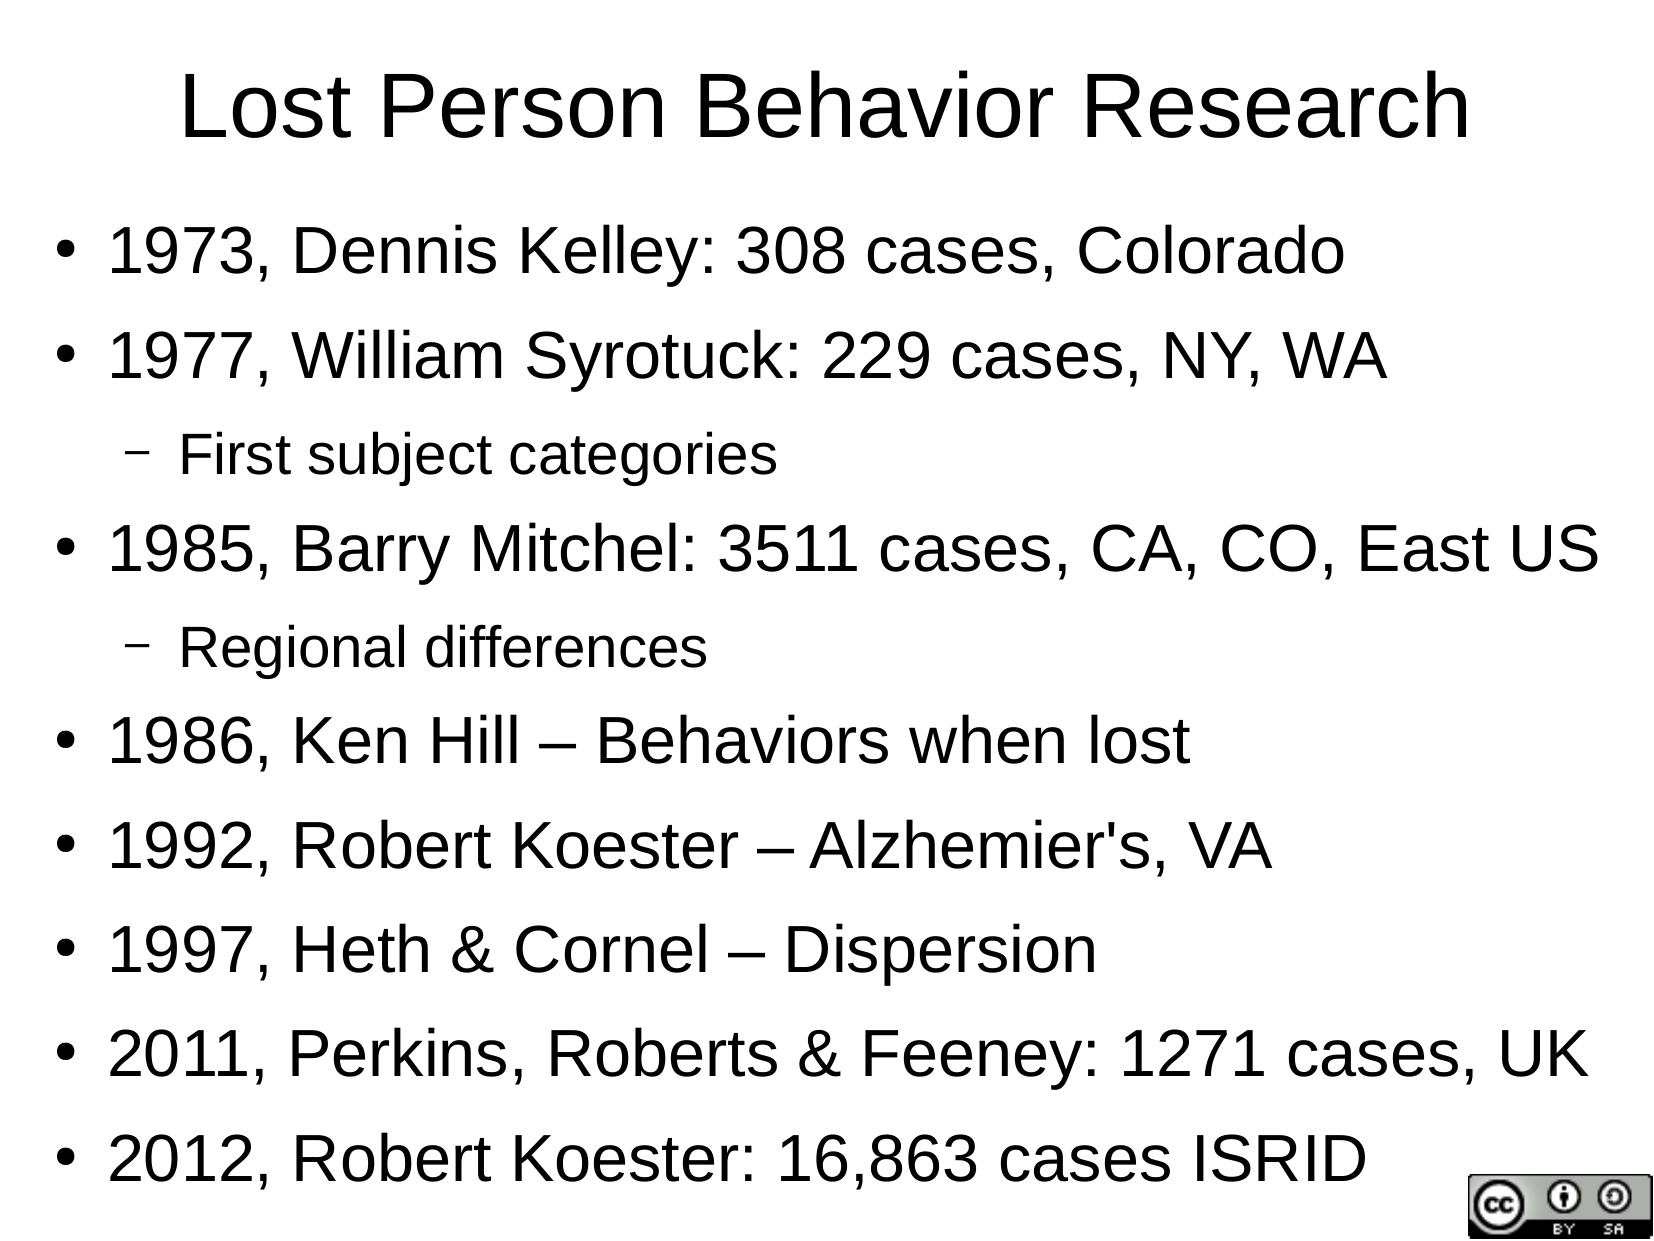

# Lost Person Behavior Research
1973, Dennis Kelley: 308 cases, Colorado
1977, William Syrotuck: 229 cases, NY, WA
First subject categories
1985, Barry Mitchel: 3511 cases, CA, CO, East US
Regional differences
1986, Ken Hill – Behaviors when lost
1992, Robert Koester – Alzhemier's, VA
1997, Heth & Cornel – Dispersion
2011, Perkins, Roberts & Feeney: 1271 cases, UK
2012, Robert Koester: 16,863 cases ISRID